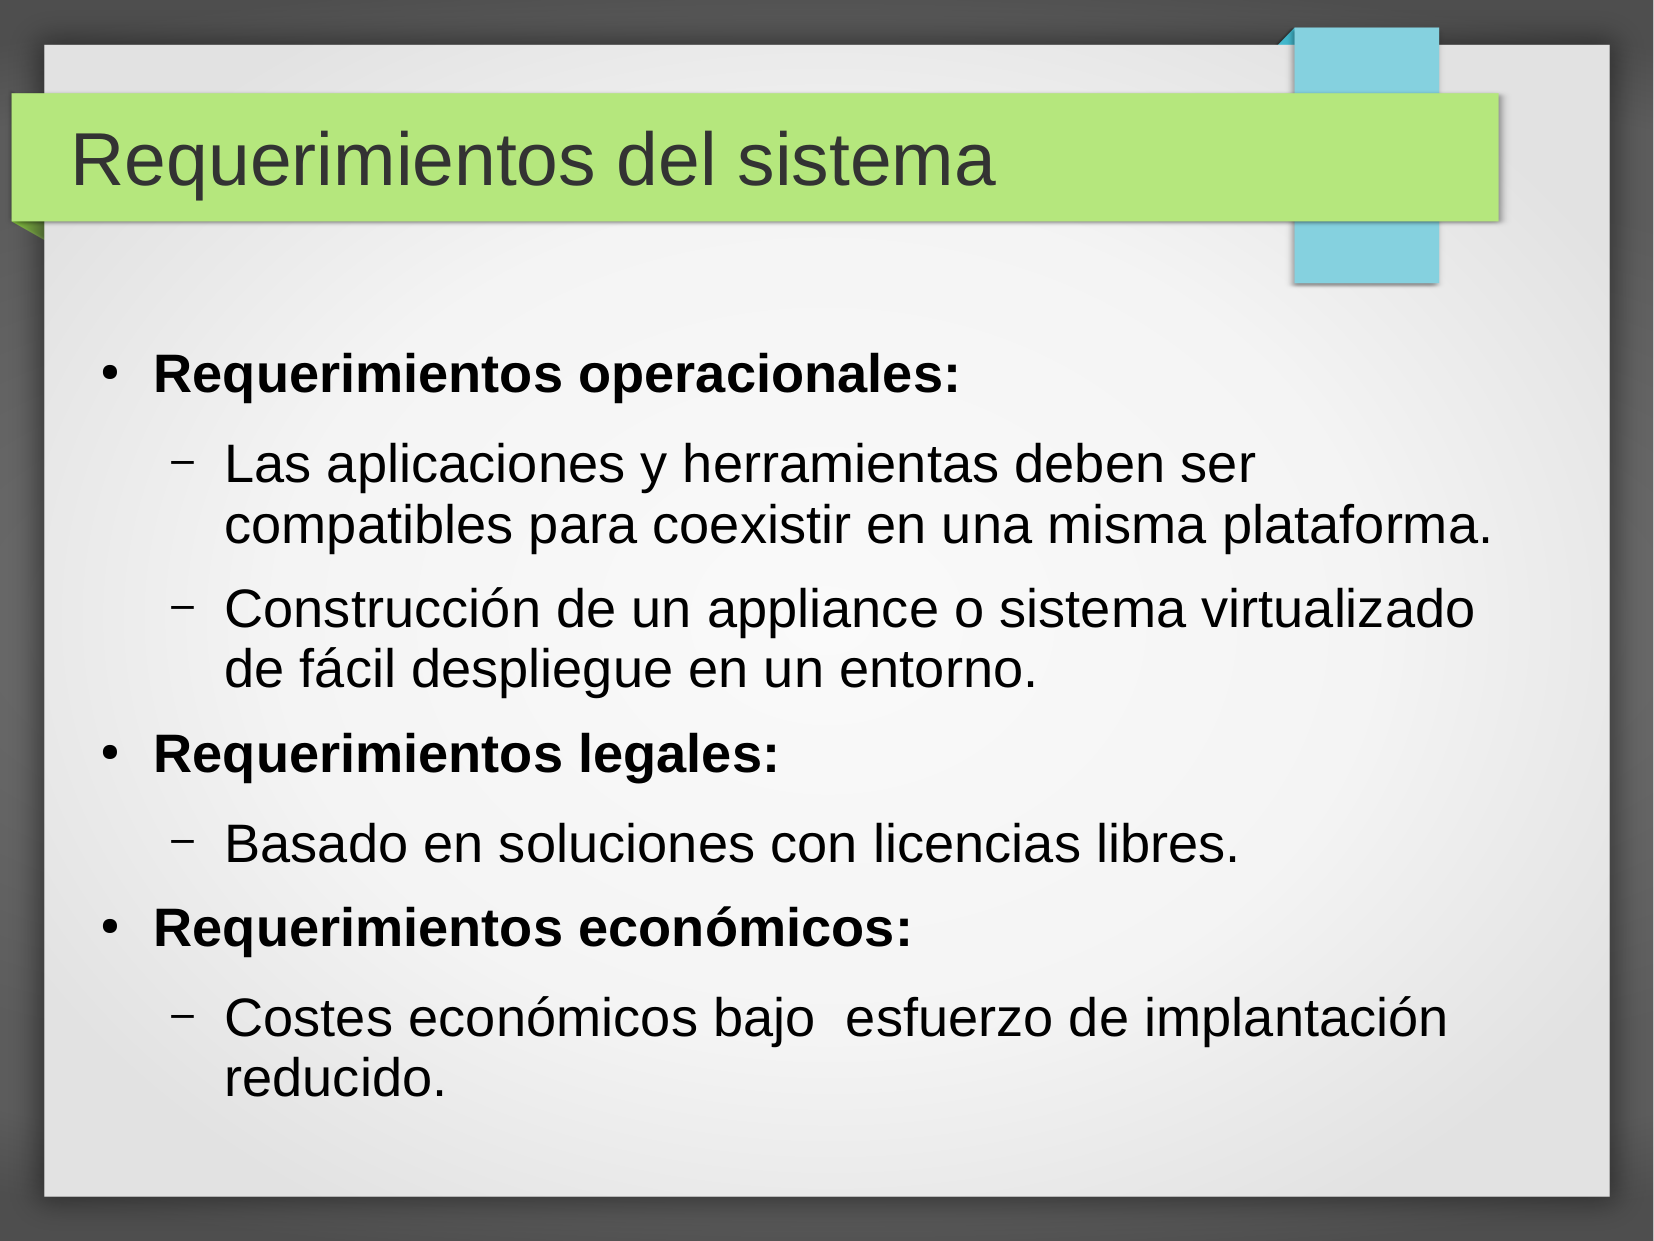

# Requerimientos del sistema
Requerimientos operacionales:
Las aplicaciones y herramientas deben ser compatibles para coexistir en una misma plataforma.
Construcción de un appliance o sistema virtualizado de fácil despliegue en un entorno.
Requerimientos legales:
Basado en soluciones con licencias libres.
Requerimientos económicos:
Costes económicos bajo esfuerzo de implantación reducido.